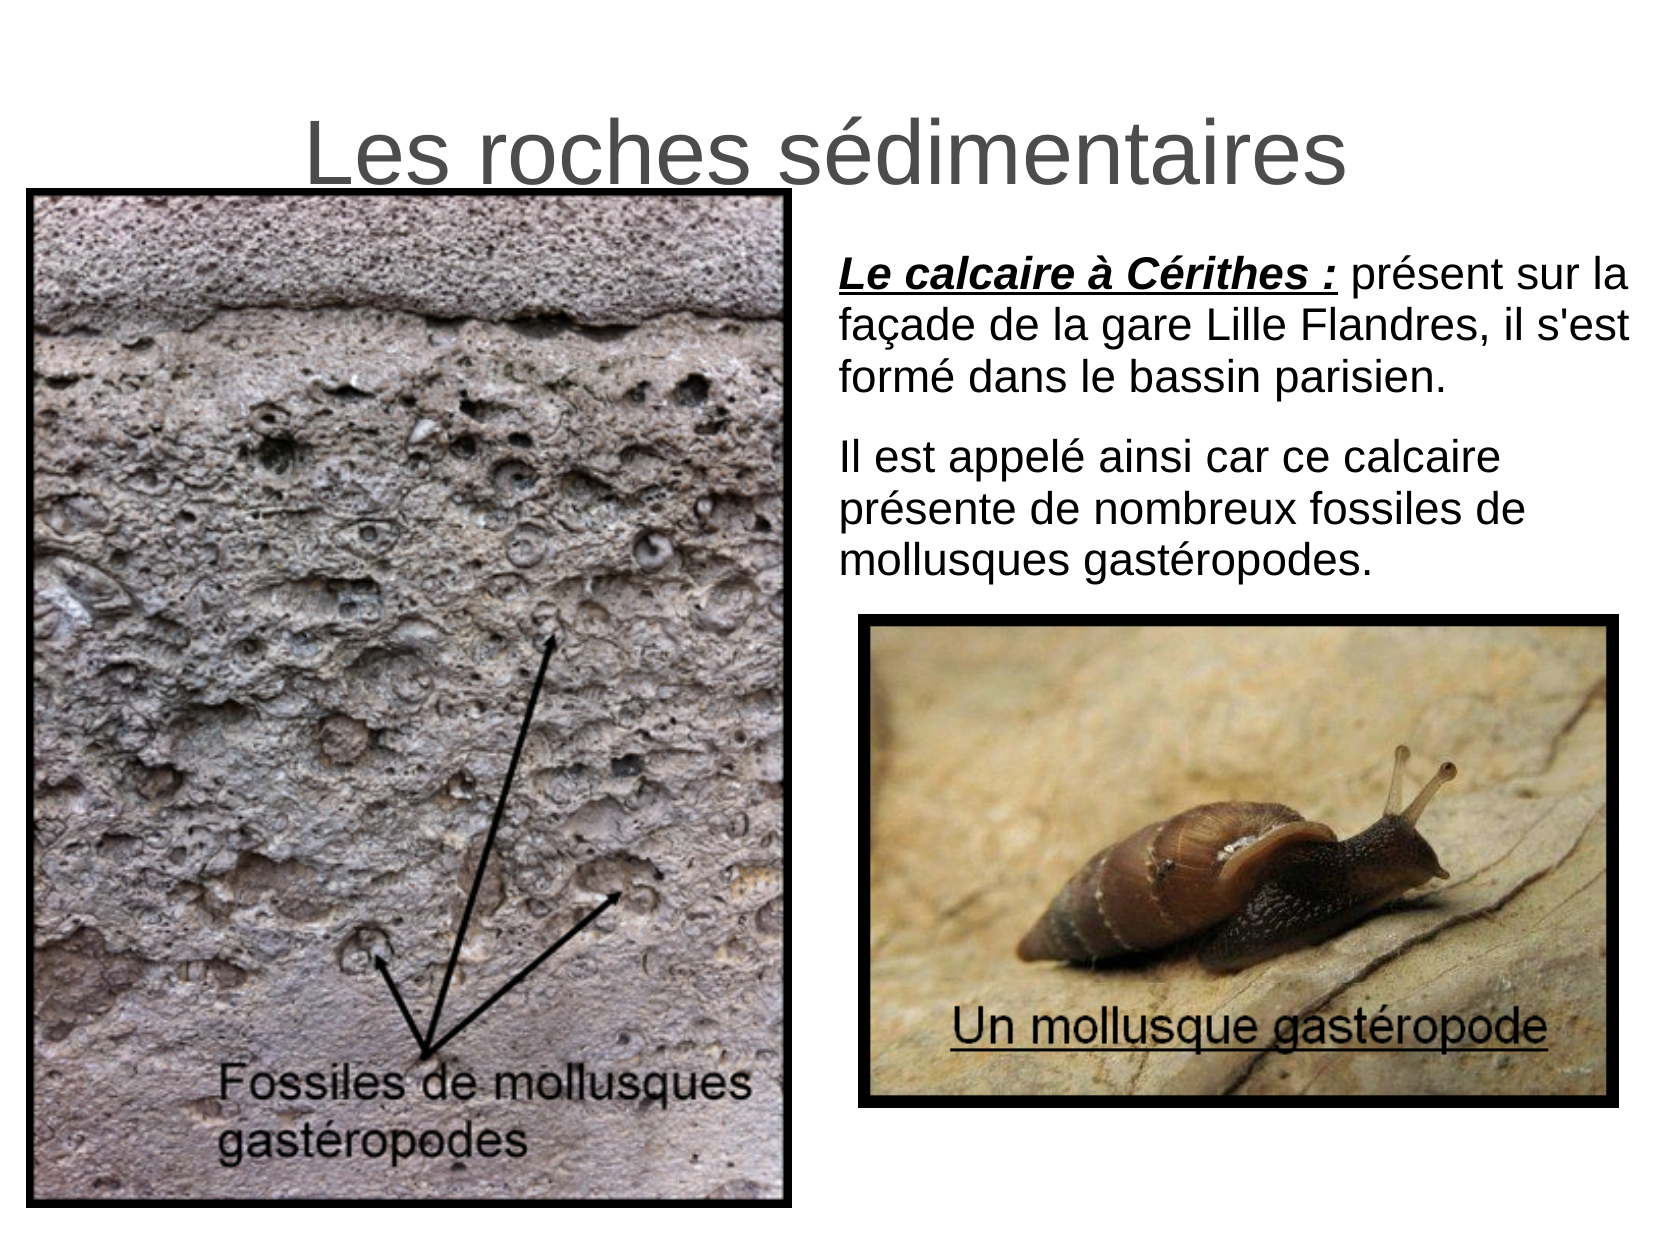

# Les roches sédimentaires
Le calcaire à Cérithes : présent sur la façade de la gare Lille Flandres, il s'est formé dans le bassin parisien.
Il est appelé ainsi car ce calcaire présente de nombreux fossiles de mollusques gastéropodes.